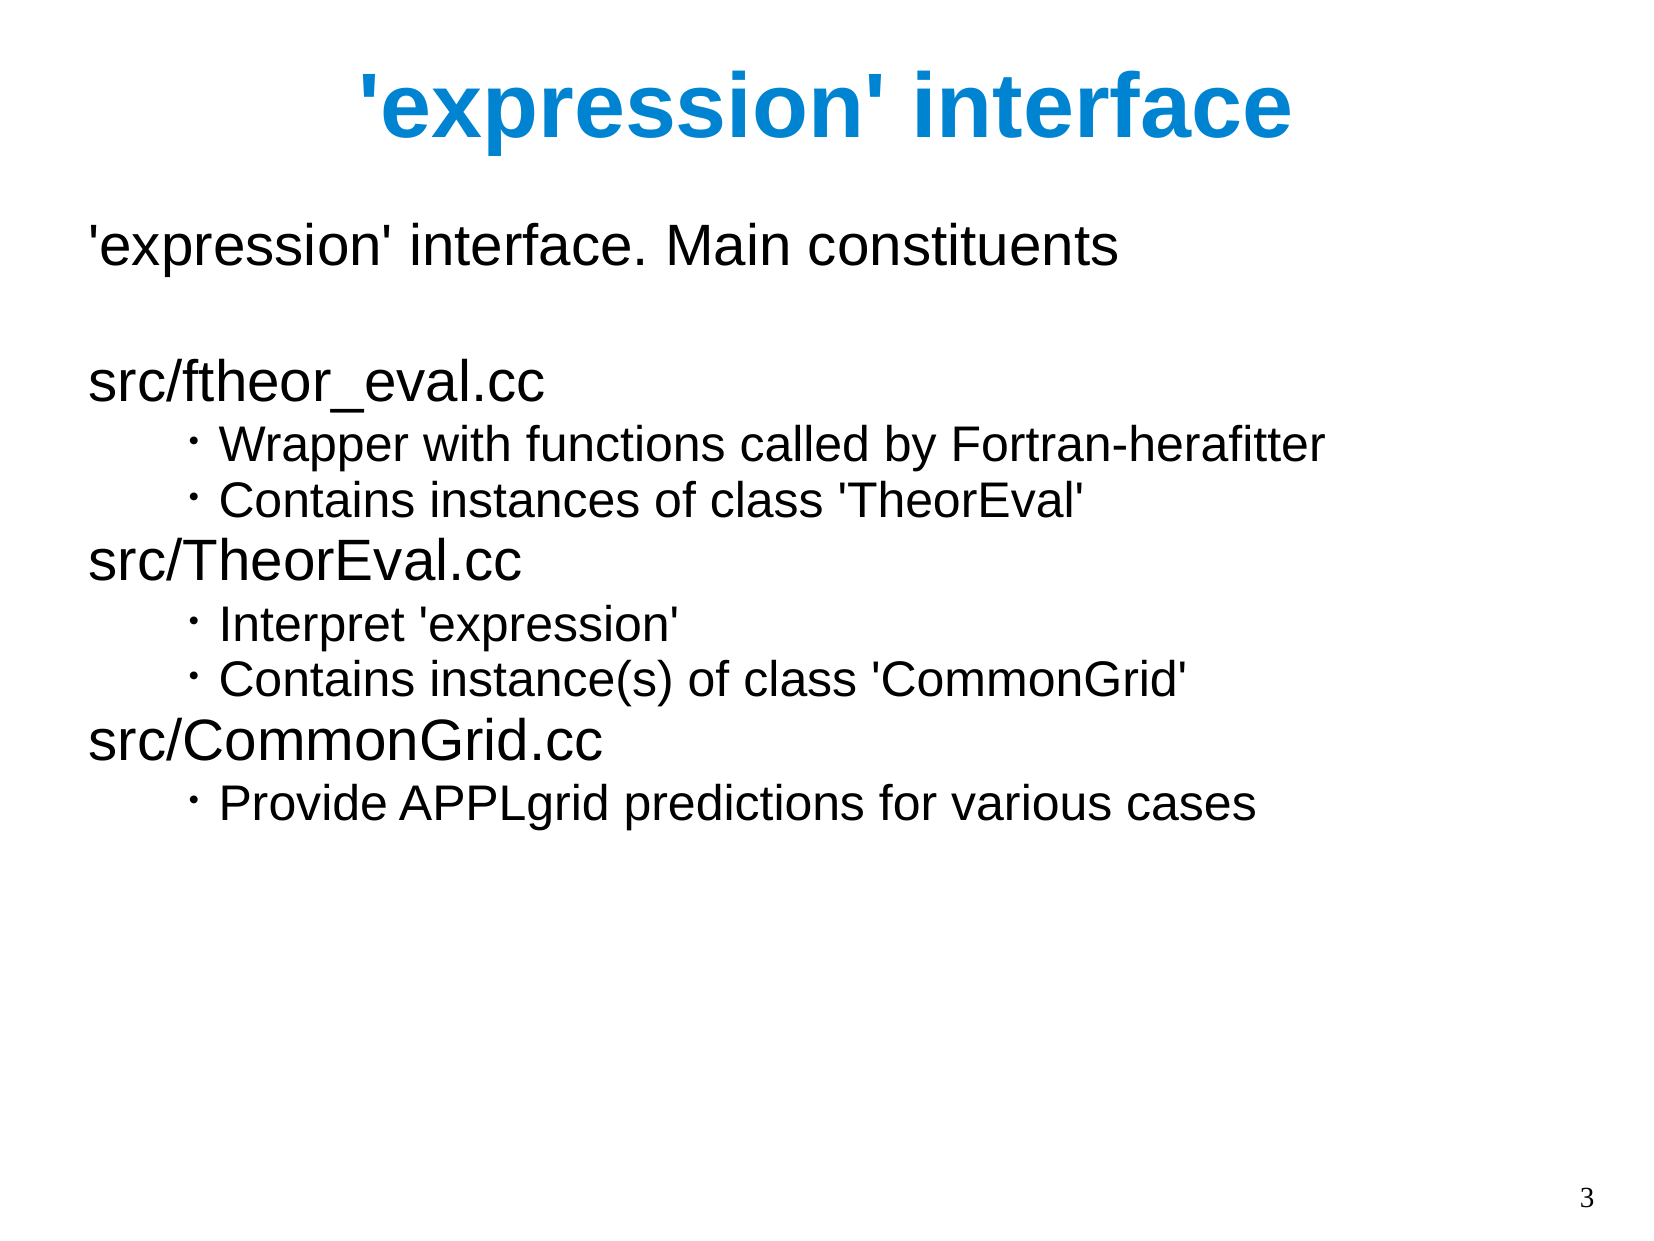

# 'expression' interface
'expression' interface. Main constituents
src/ftheor_eval.cc
Wrapper with functions called by Fortran-herafitter
Contains instances of class 'TheorEval'
src/TheorEval.cc
Interpret 'expression'
Contains instance(s) of class 'CommonGrid'
src/CommonGrid.cc
Provide APPLgrid predictions for various cases
3